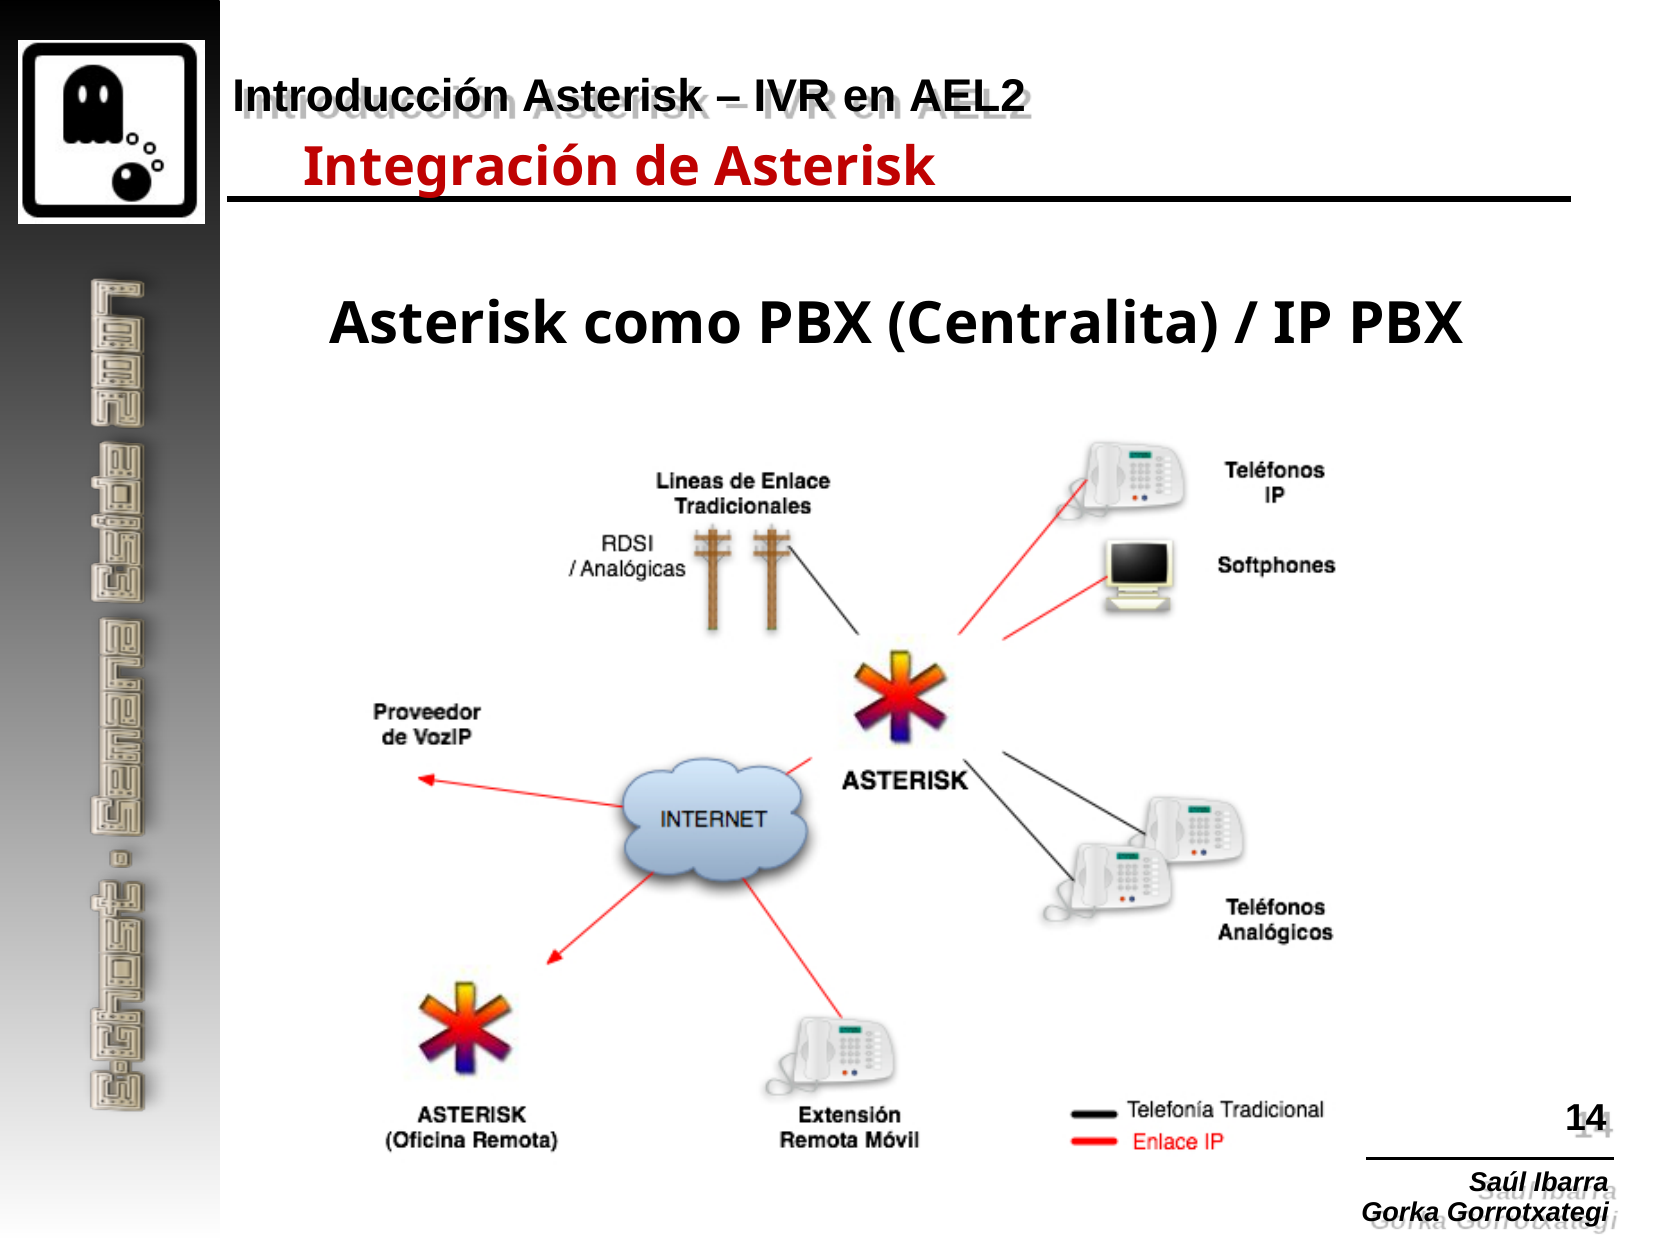

Integración de Asterisk
# Asterisk como PBX (Centralita) / IP PBX